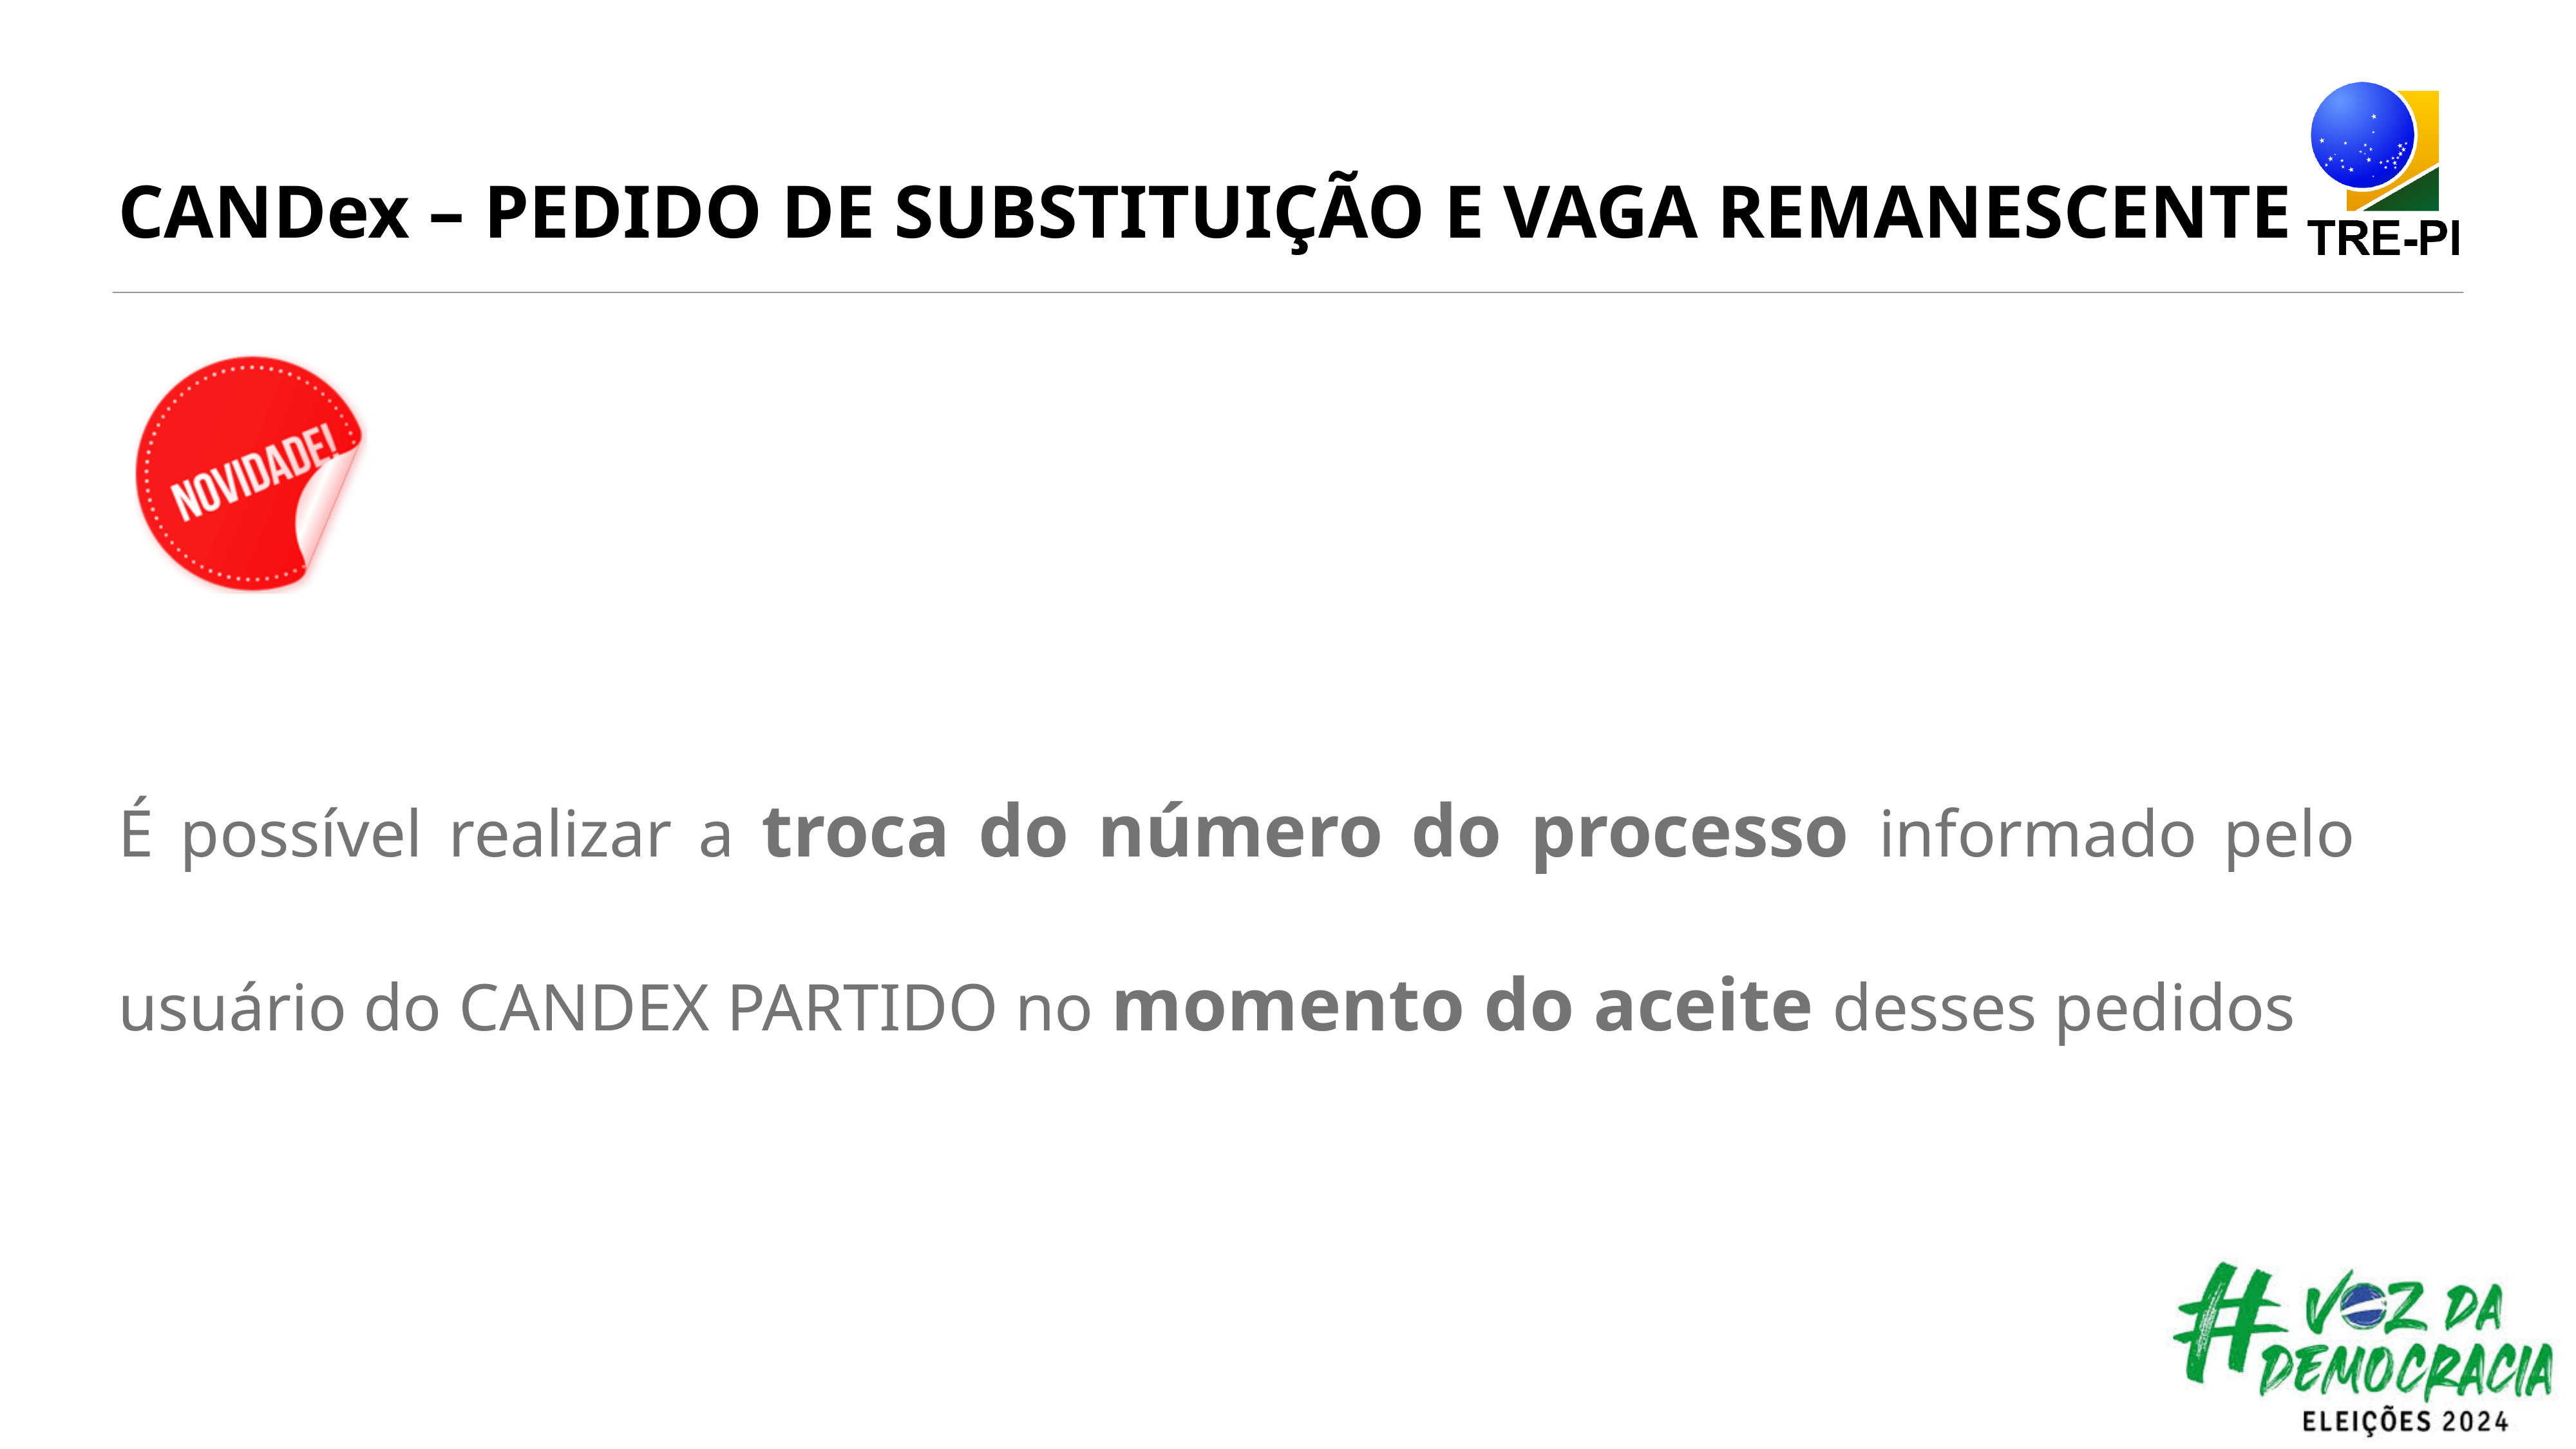

# CANDex – PEDIDO DE SUBSTITUIÇÃO E VAGA REMANESCENTE
É possível realizar a troca do número do processo informado pelo usuário do CANDEX PARTIDO no momento do aceite desses pedidos